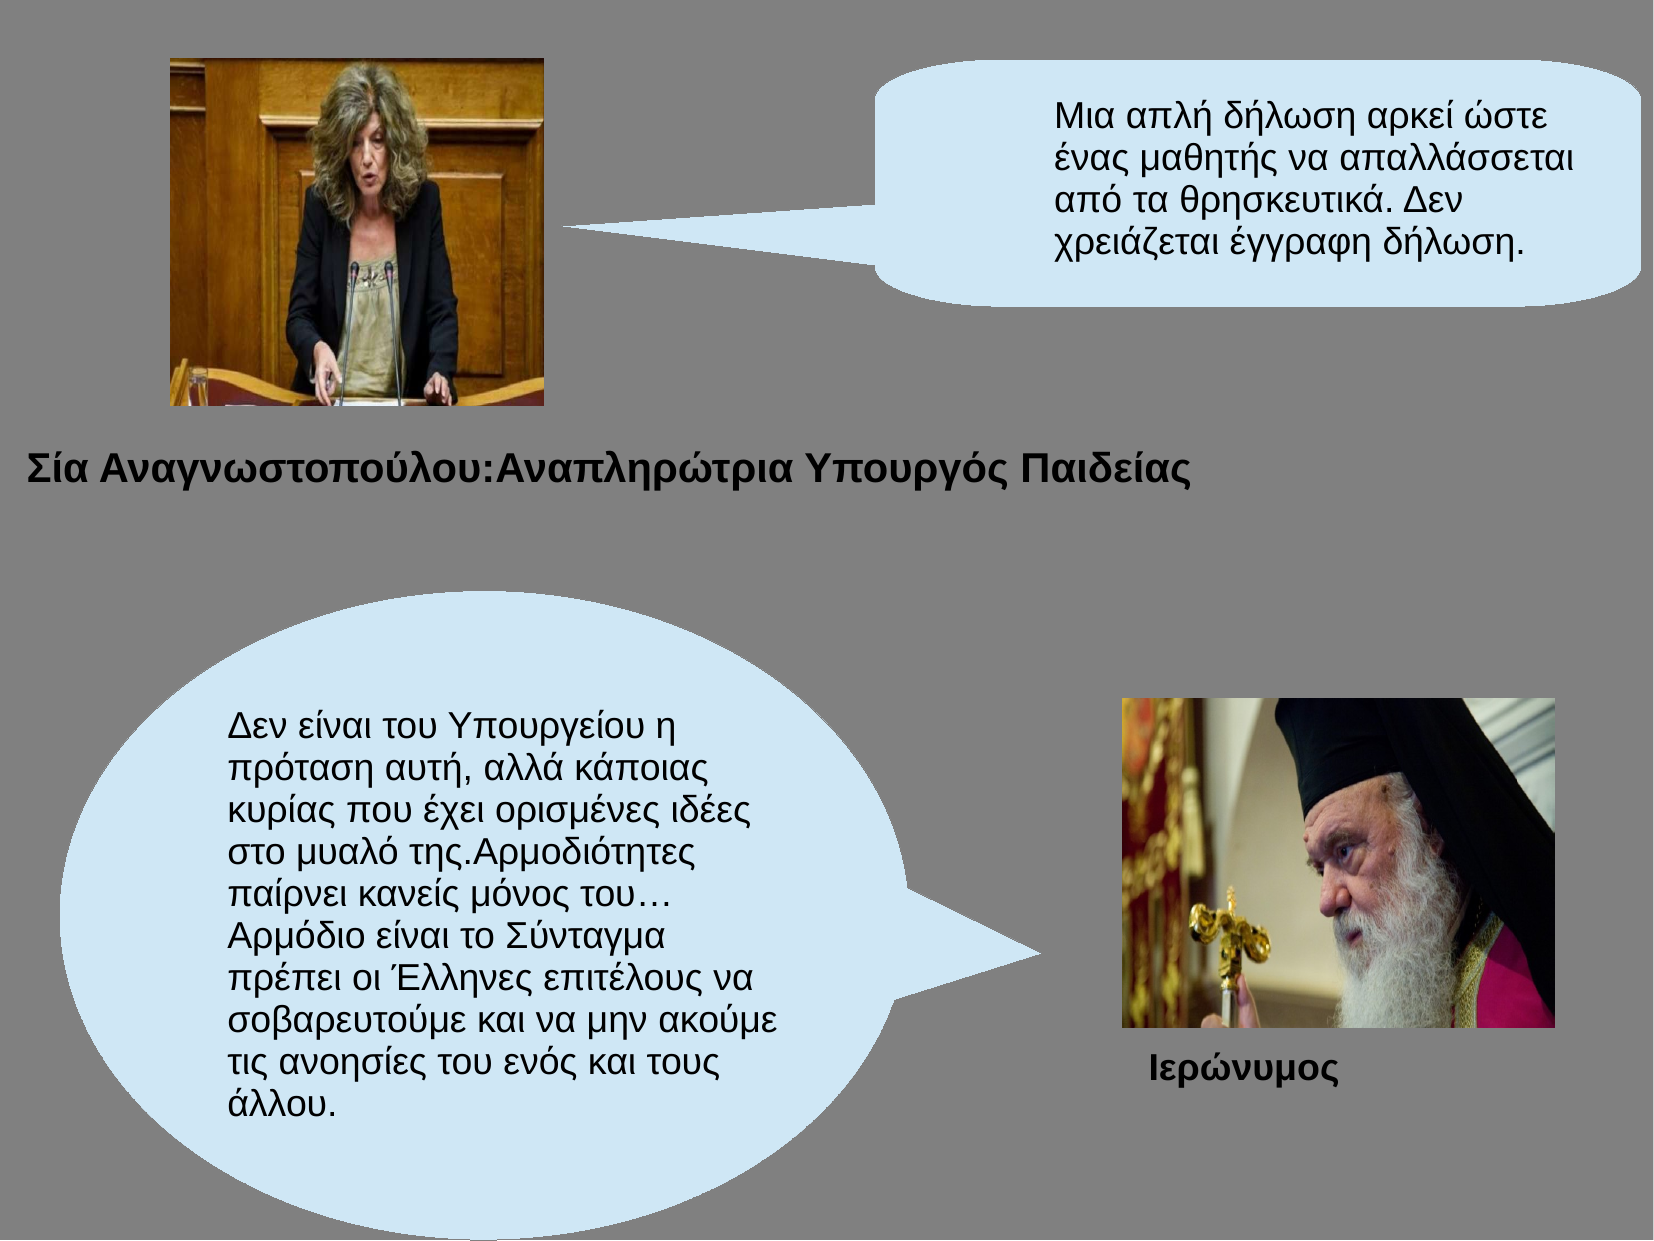

Μια απλή δήλωση αρκεί ώστε ένας μαθητής να απαλλάσσεται από τα θρησκευτικά. Δεν χρειάζεται έγγραφη δήλωση.
Σία Αναγνωστοπούλου:Αναπληρώτρια Υπουργός Παιδείας
Δεν είναι του Υπουργείου η πρόταση αυτή, αλλά κάποιας κυρίας που έχει ορισμένες ιδέες στο μυαλό της.Αρμοδιότητες παίρνει κανείς μόνος του… Αρμόδιο είναι το Σύνταγμα πρέπει οι Έλληνες επιτέλους να σοβαρευτούμε και να μην ακούμε τις ανοησίες του ενός και τους άλλου.
Ιερώνυμος